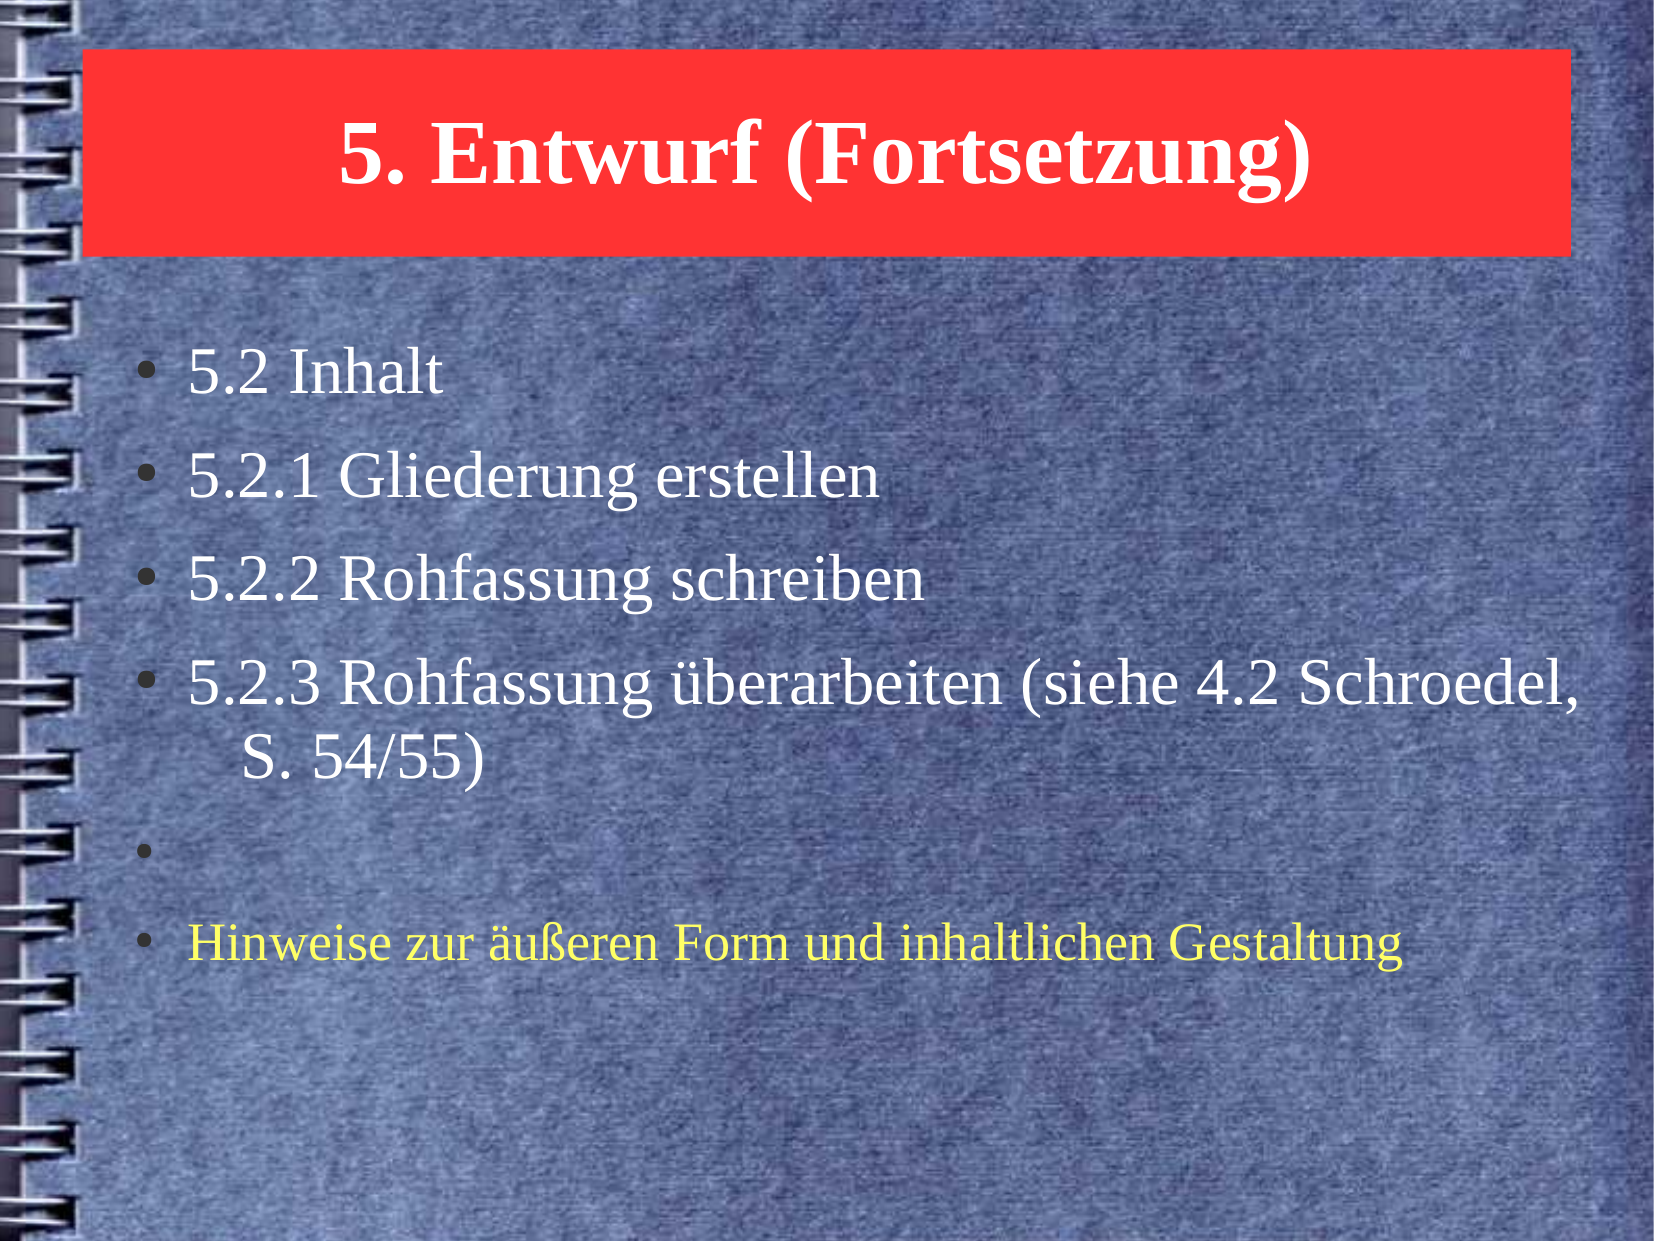

# 5. Entwurf (Fortsetzung)
5.2 Inhalt
5.2.1 Gliederung erstellen
5.2.2 Rohfassung schreiben
5.2.3 Rohfassung überarbeiten (siehe 4.2 Schroedel, S. 54/55)
Hinweise zur äußeren Form und inhaltlichen Gestaltung